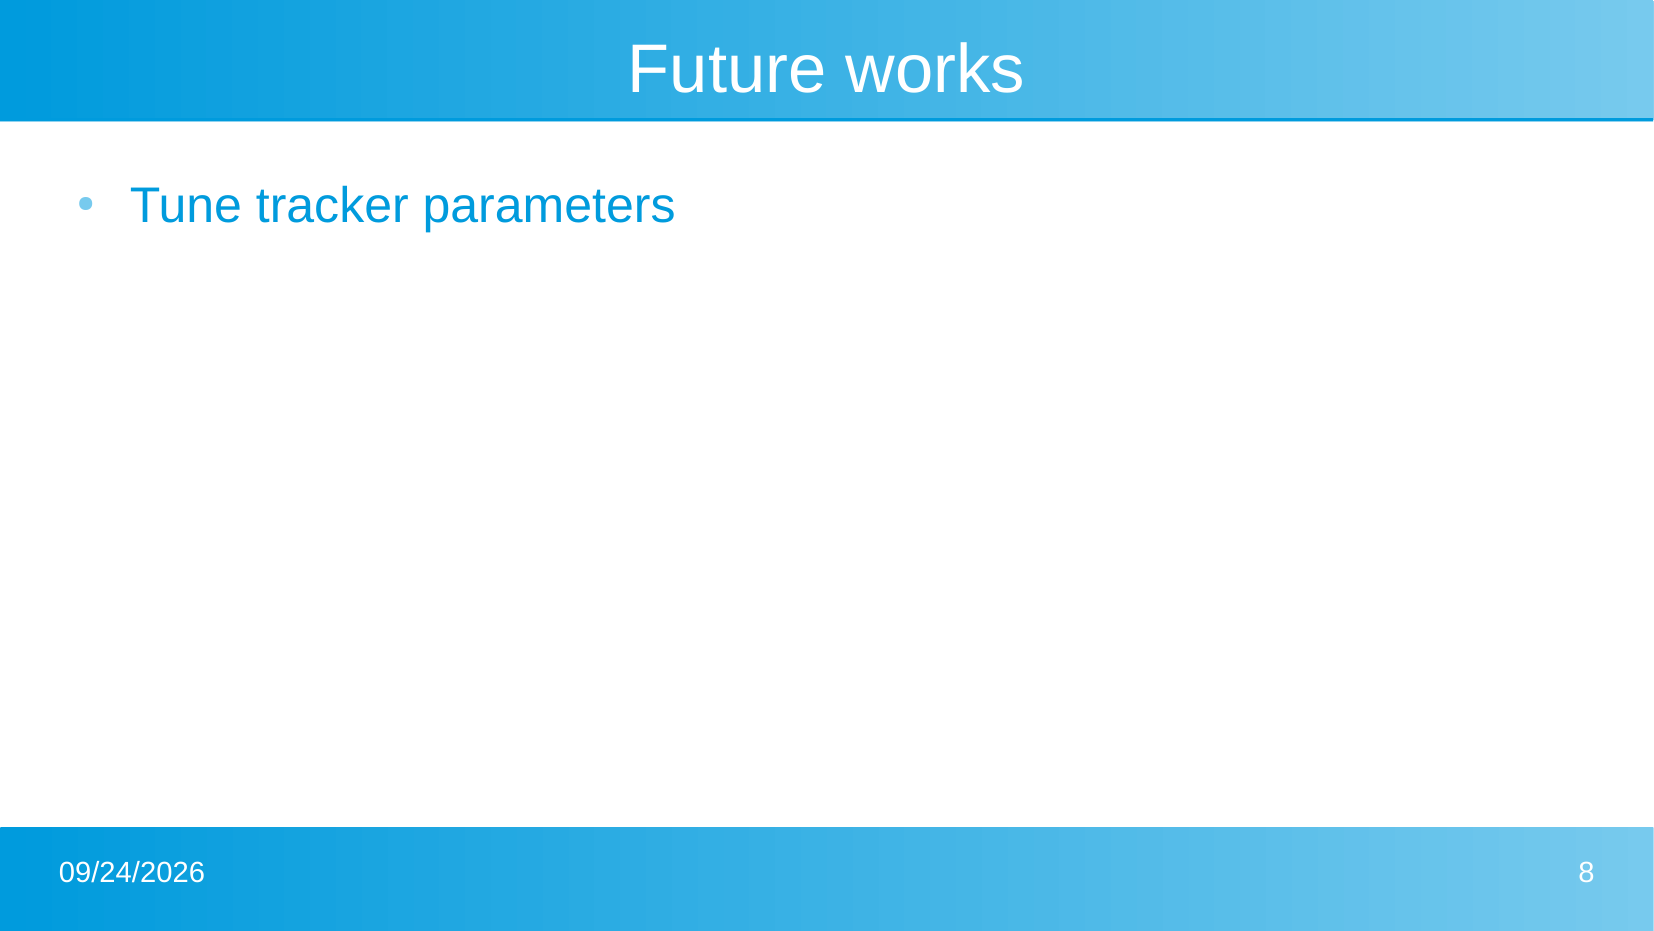

# Future works
Tune tracker parameters
8